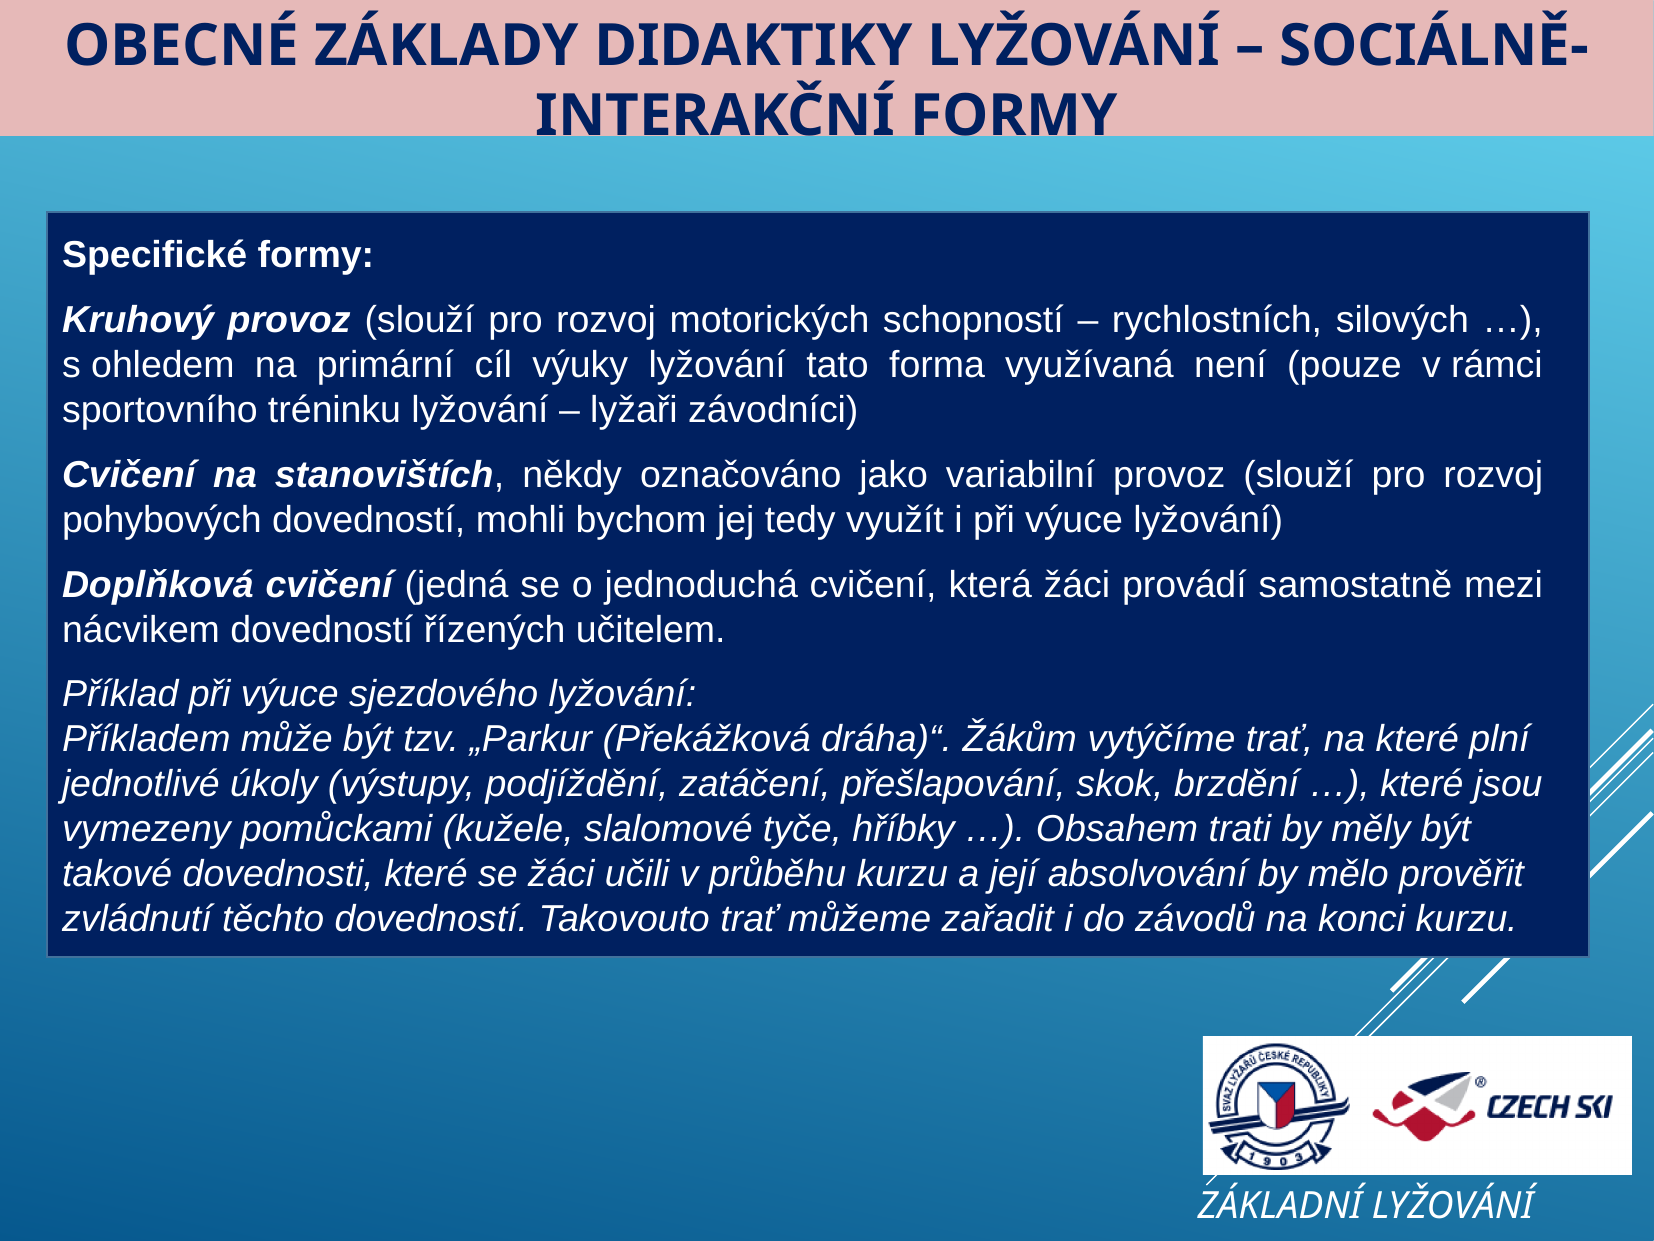

# Obecné základy didaktiky lyžování – sociálně-interakční formy
Specifické formy:
Kruhový provoz (slouží pro rozvoj motorických schopností – rychlostních, silových …), s ohledem na primární cíl výuky lyžování tato forma využívaná není (pouze v rámci sportovního tréninku lyžování – lyžaři závodníci)
Cvičení na stanovištích, někdy označováno jako variabilní provoz (slouží pro rozvoj pohybových dovedností, mohli bychom jej tedy využít i při výuce lyžování)
Doplňková cvičení (jedná se o jednoduchá cvičení, která žáci provádí samostatně mezi nácvikem dovedností řízených učitelem.
Příklad při výuce sjezdového lyžování:
Příkladem může být tzv. „Parkur (Překážková dráha)“. Žákům vytýčíme trať, na které plní jednotlivé úkoly (výstupy, podjíždění, zatáčení, přešlapování, skok, brzdění …), které jsou vymezeny pomůckami (kužele, slalomové tyče, hříbky …). Obsahem trati by měly být takové dovednosti, které se žáci učili v průběhu kurzu a její absolvování by mělo prověřit zvládnutí těchto dovedností. Takovouto trať můžeme zařadit i do závodů na konci kurzu.
ZÁKLADNÍ LYŽOVÁNÍ